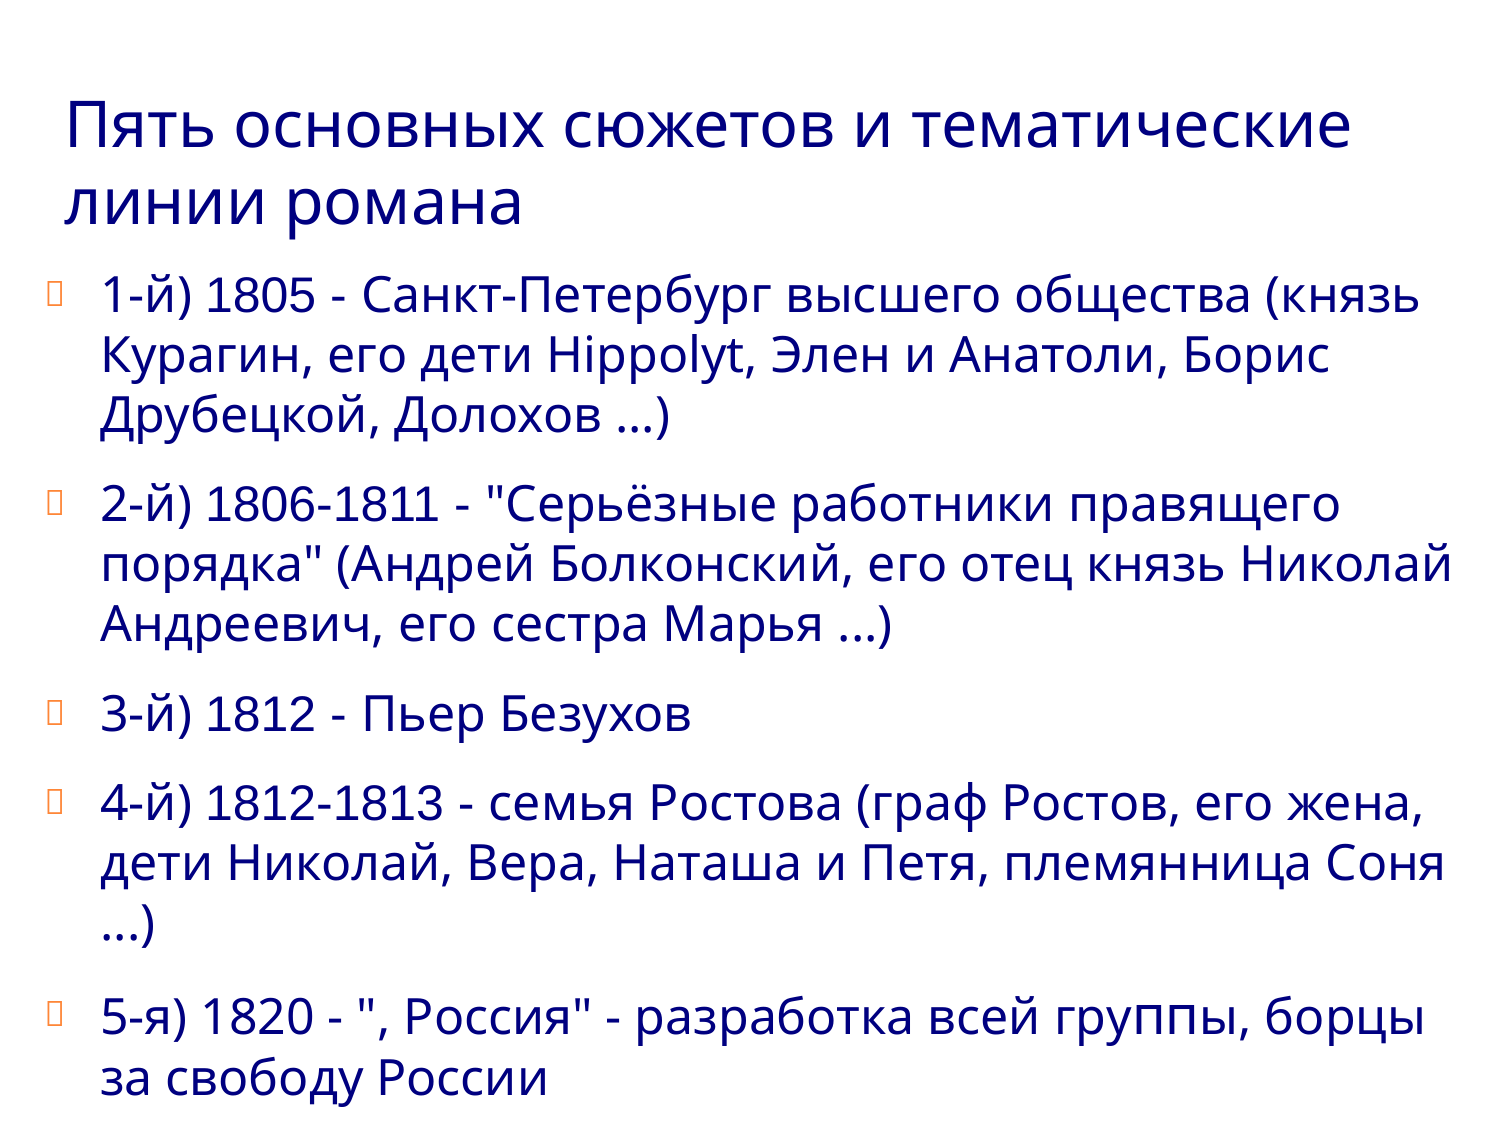

# Пять основных сюжетов и тематические линии романа
1-й) 1805 - Санкт-Петербург высшего общества (князь Курагин, его дети Hippolyt, Элен и Анатоли, Борис Друбецкой, Долохов ...)
2-й) 1806-1811 - "Серьёзные работники правящего порядка" (Андрей Болконский, его отец князь Николай Андреевич, его сестра Марья ...)
3-й) 1812 - Пьер Безухов
4-й) 1812-1813 - семья Ростова (граф Ростов, его жена, дети Николай, Вера, Наташа и Петя, племянница Соня ...)
5-я) 1820 - ", Россия" - разработка всей группы, борцы за свободу России